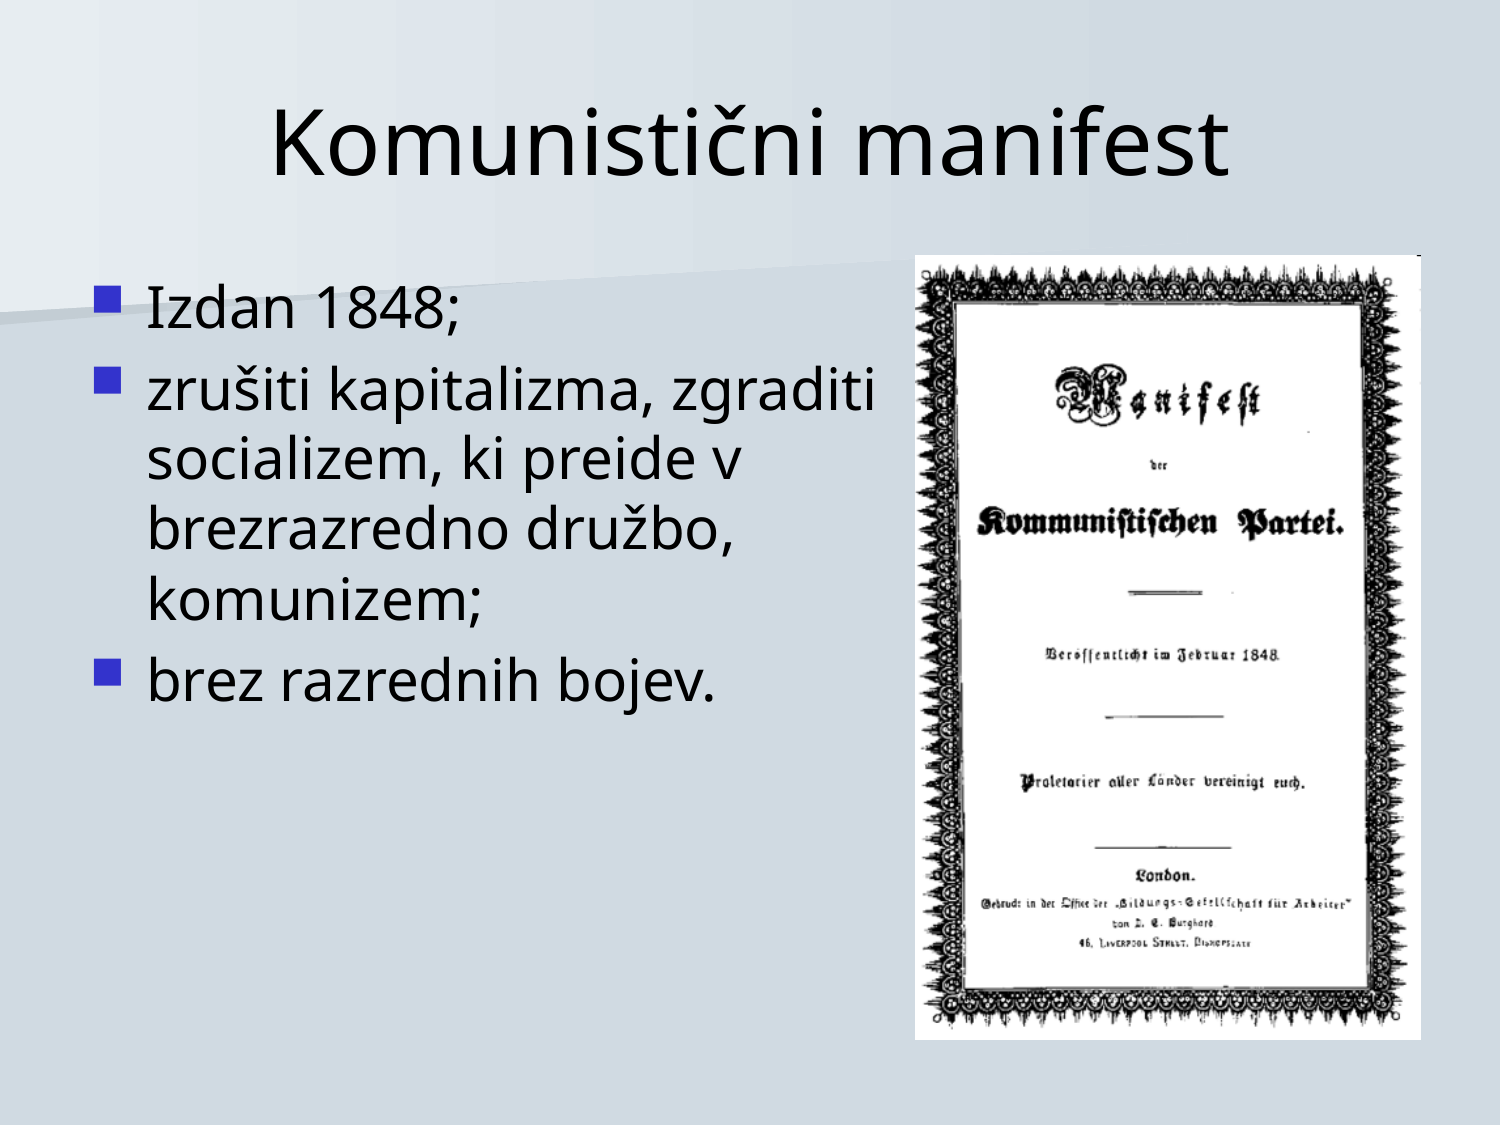

# Komunistični manifest
Izdan 1848;
zrušiti kapitalizma, zgraditi socializem, ki preide v brezrazredno družbo, komunizem;
brez razrednih bojev.